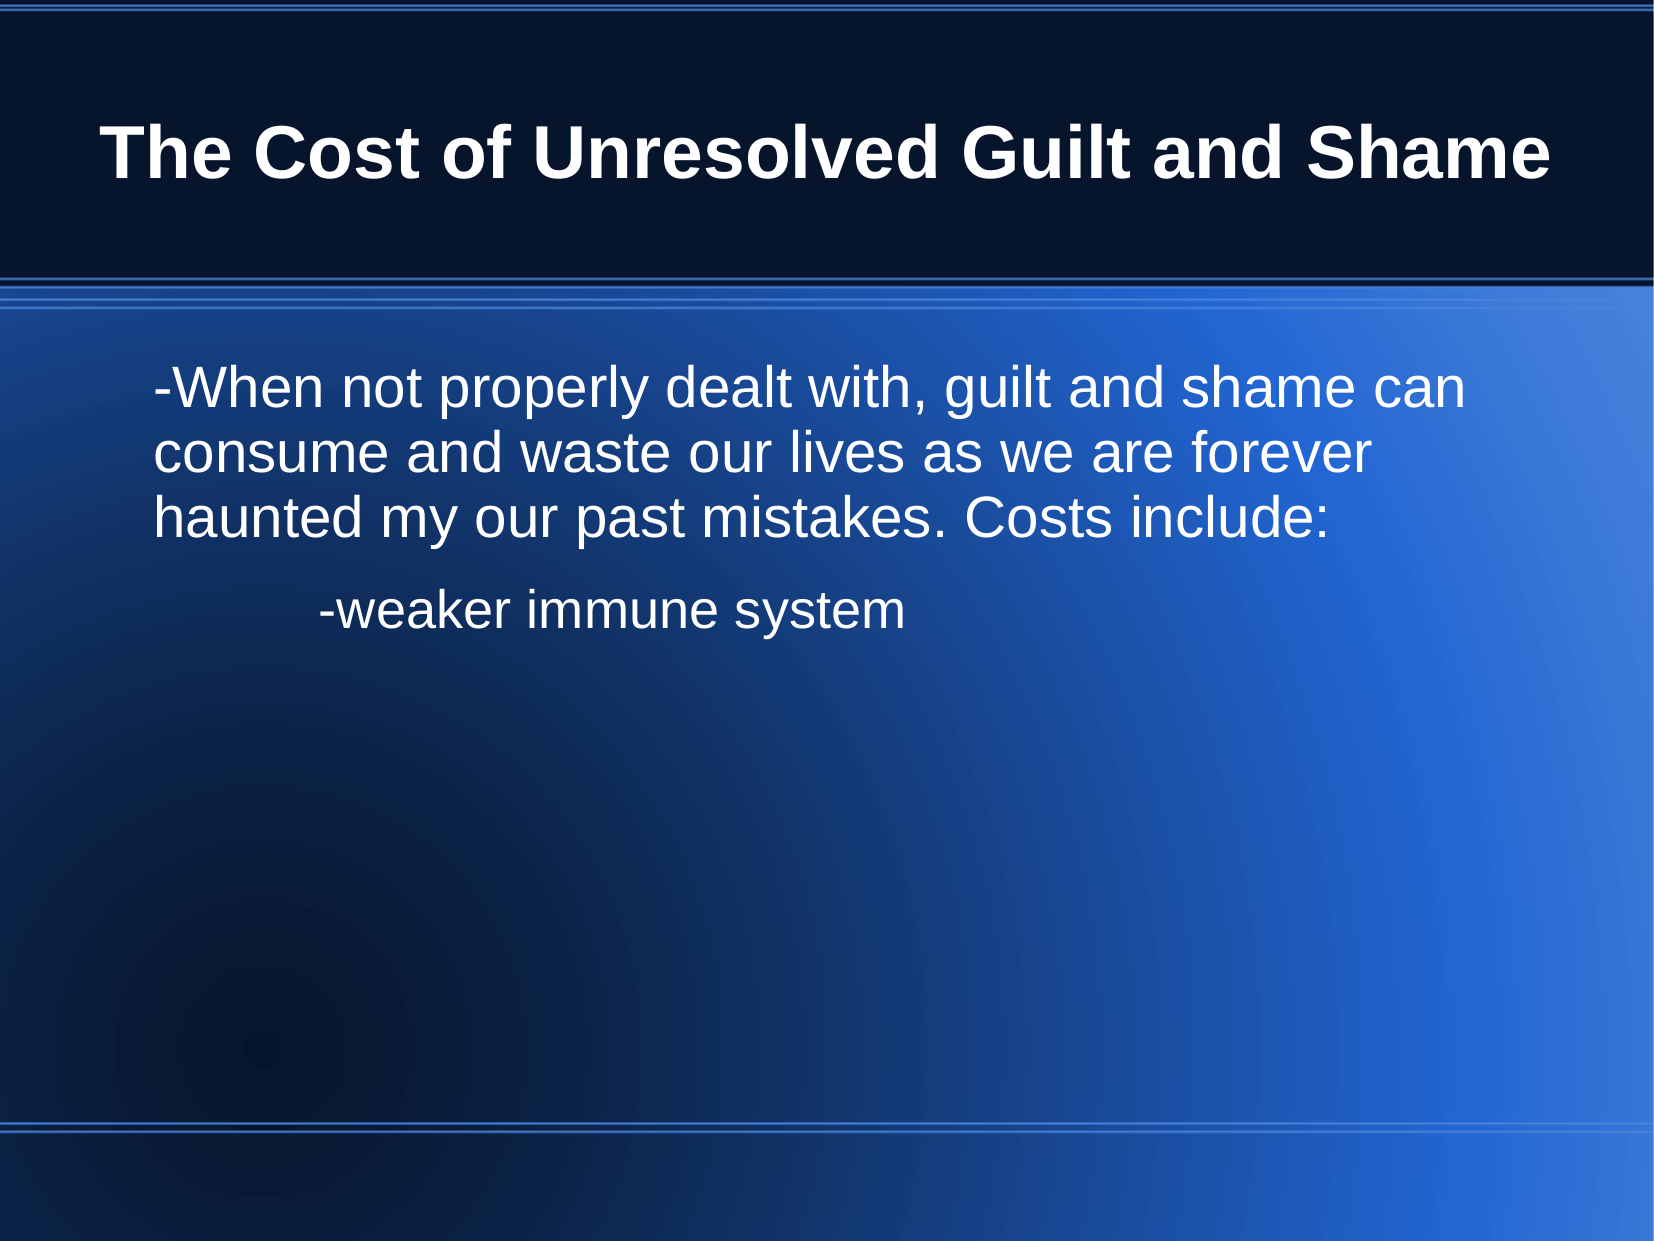

# The Cost of Unresolved Guilt and Shame
-When not properly dealt with, guilt and shame can consume and waste our lives as we are forever haunted my our past mistakes. Costs include:
-weaker immune system